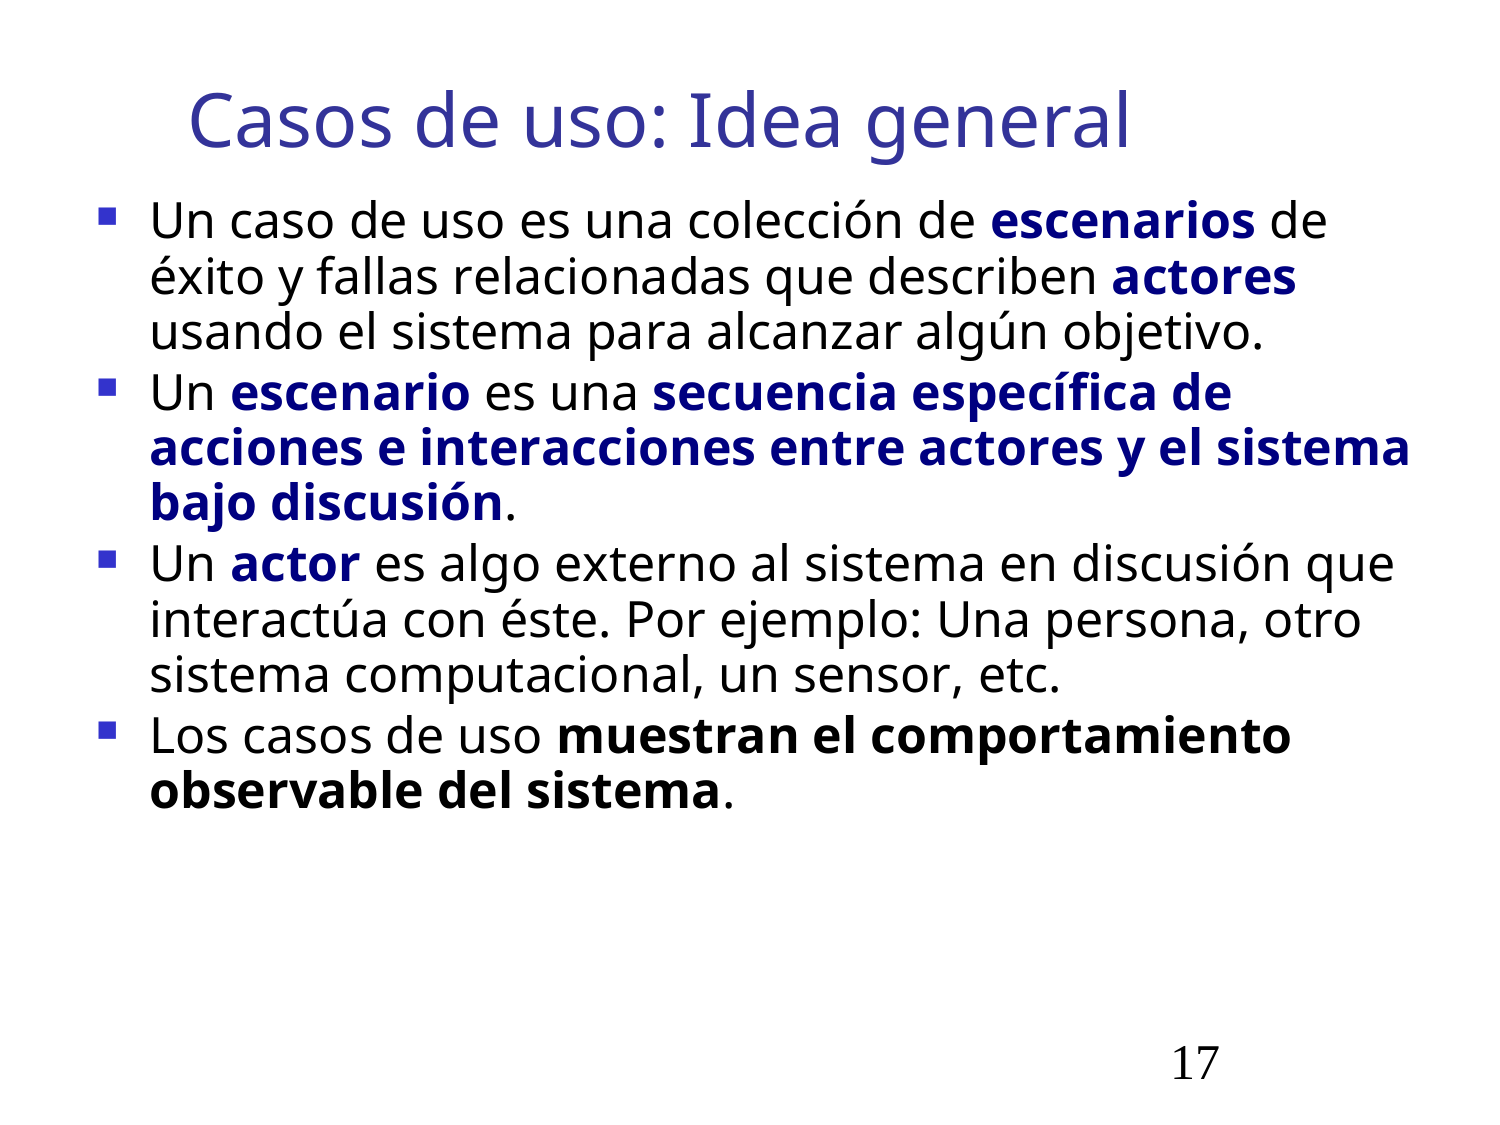

# Casos de uso: Idea general
Un caso de uso es una colección de escenarios de éxito y fallas relacionadas que describen actores usando el sistema para alcanzar algún objetivo.
Un escenario es una secuencia específica de acciones e interacciones entre actores y el sistema bajo discusión.
Un actor es algo externo al sistema en discusión que interactúa con éste. Por ejemplo: Una persona, otro sistema computacional, un sensor, etc.
Los casos de uso muestran el comportamiento observable del sistema.
17